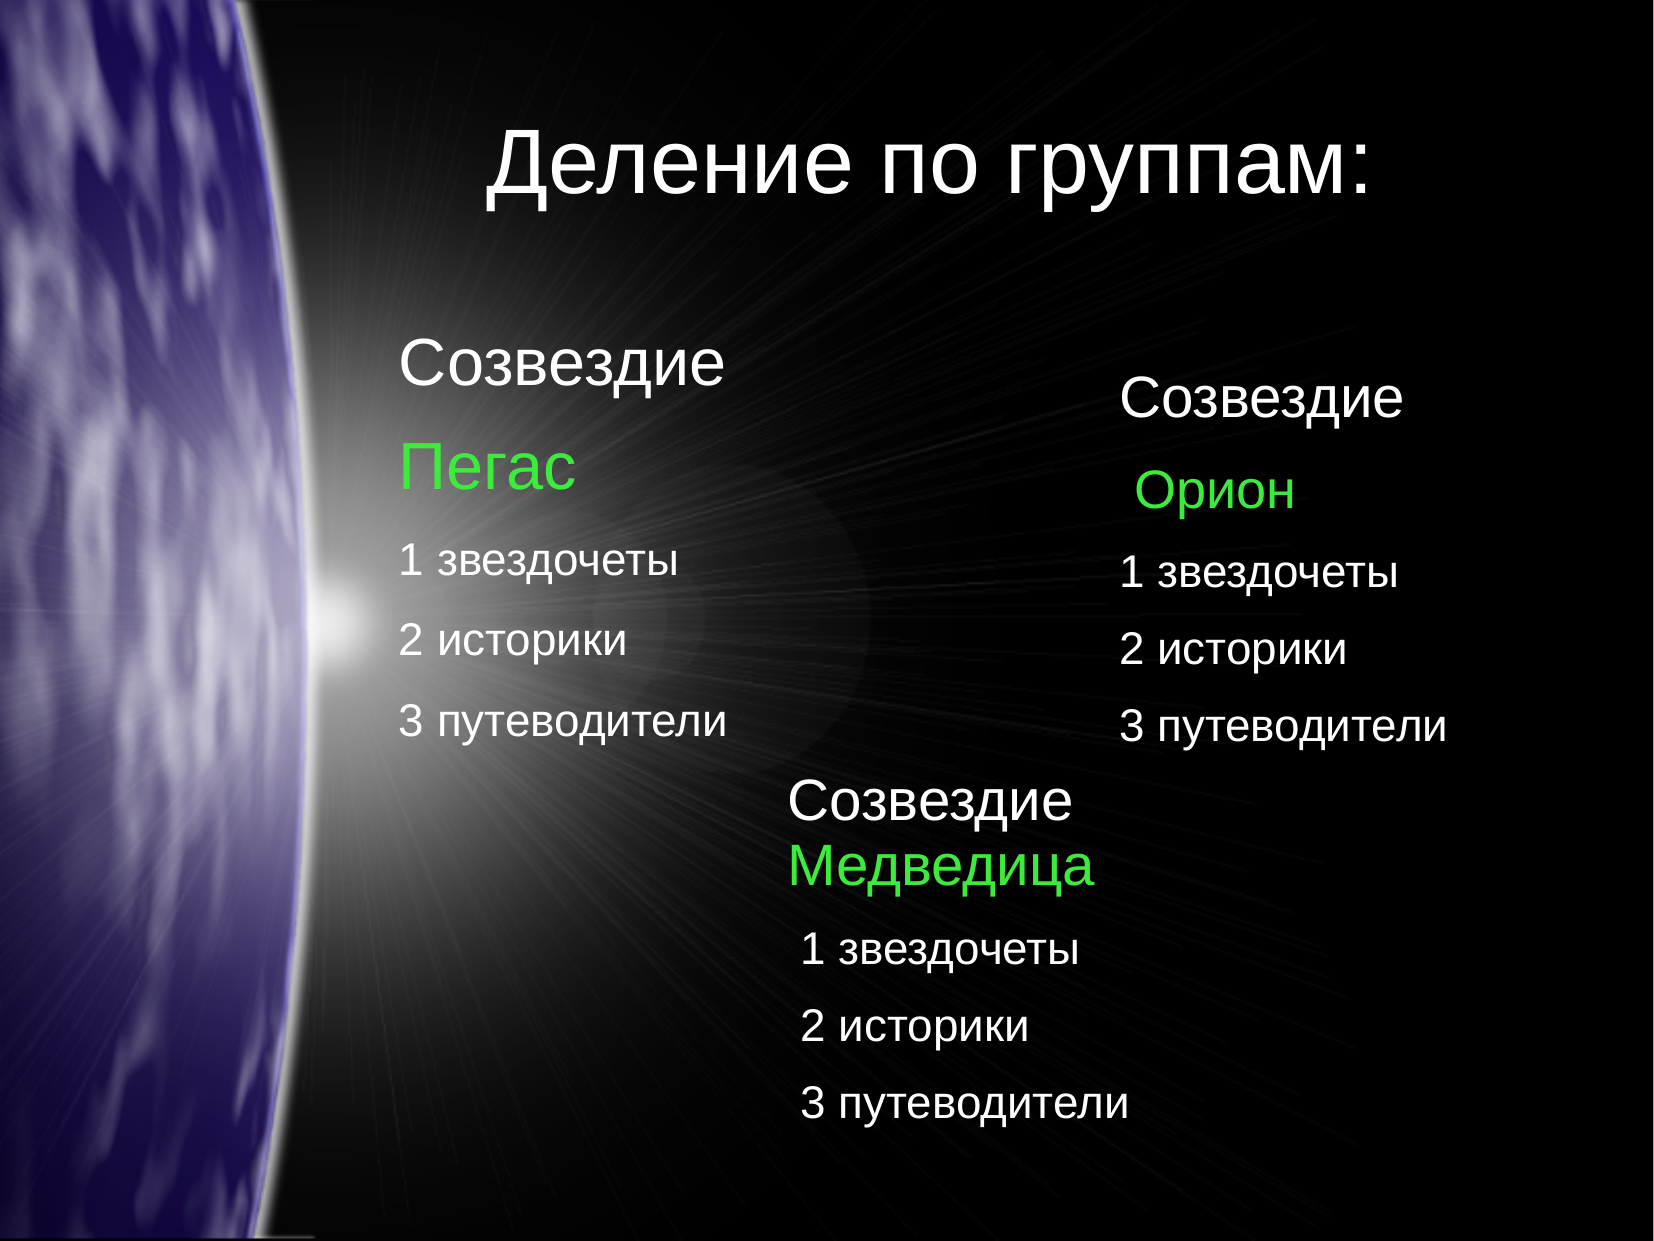

# Деление по группам:
Созвездие
Пегас
1 звездочеты
2 историки
3 путеводители
Созвездие
 Орион
1 звездочеты
2 историки
3 путеводители
Созвездие Медведица
 1 звездочеты
 2 историки
 3 путеводители